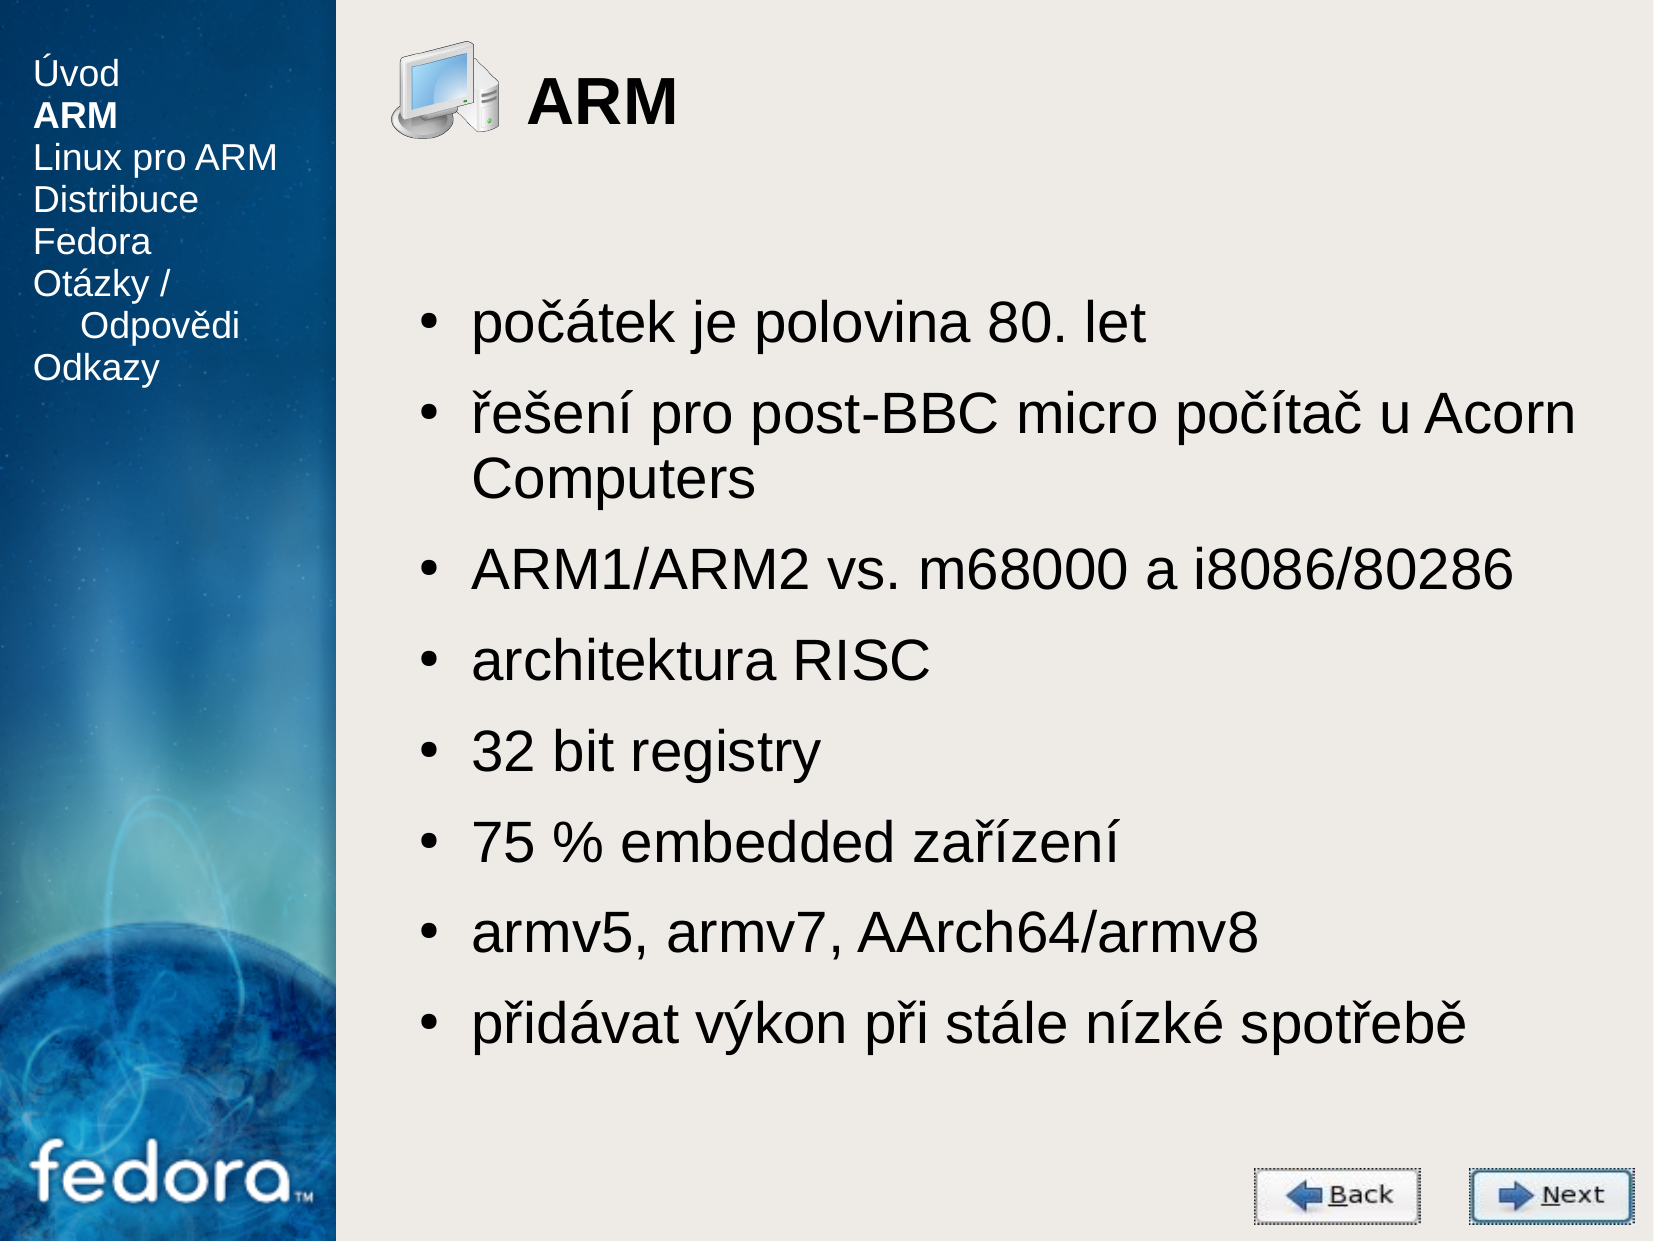

Úvod
ARM
Linux pro ARM
Distribuce
Fedora
Otázky / Odpovědi
Odkazy
# Agenda
ARM
počátek je polovina 80. let
řešení pro post-BBC micro počítač u Acorn Computers
ARM1/ARM2 vs. m68000 a i8086/80286
architektura RISC
32 bit registry
75 % embedded zařízení
armv5, armv7, AArch64/armv8
přidávat výkon při stále nízké spotřebě